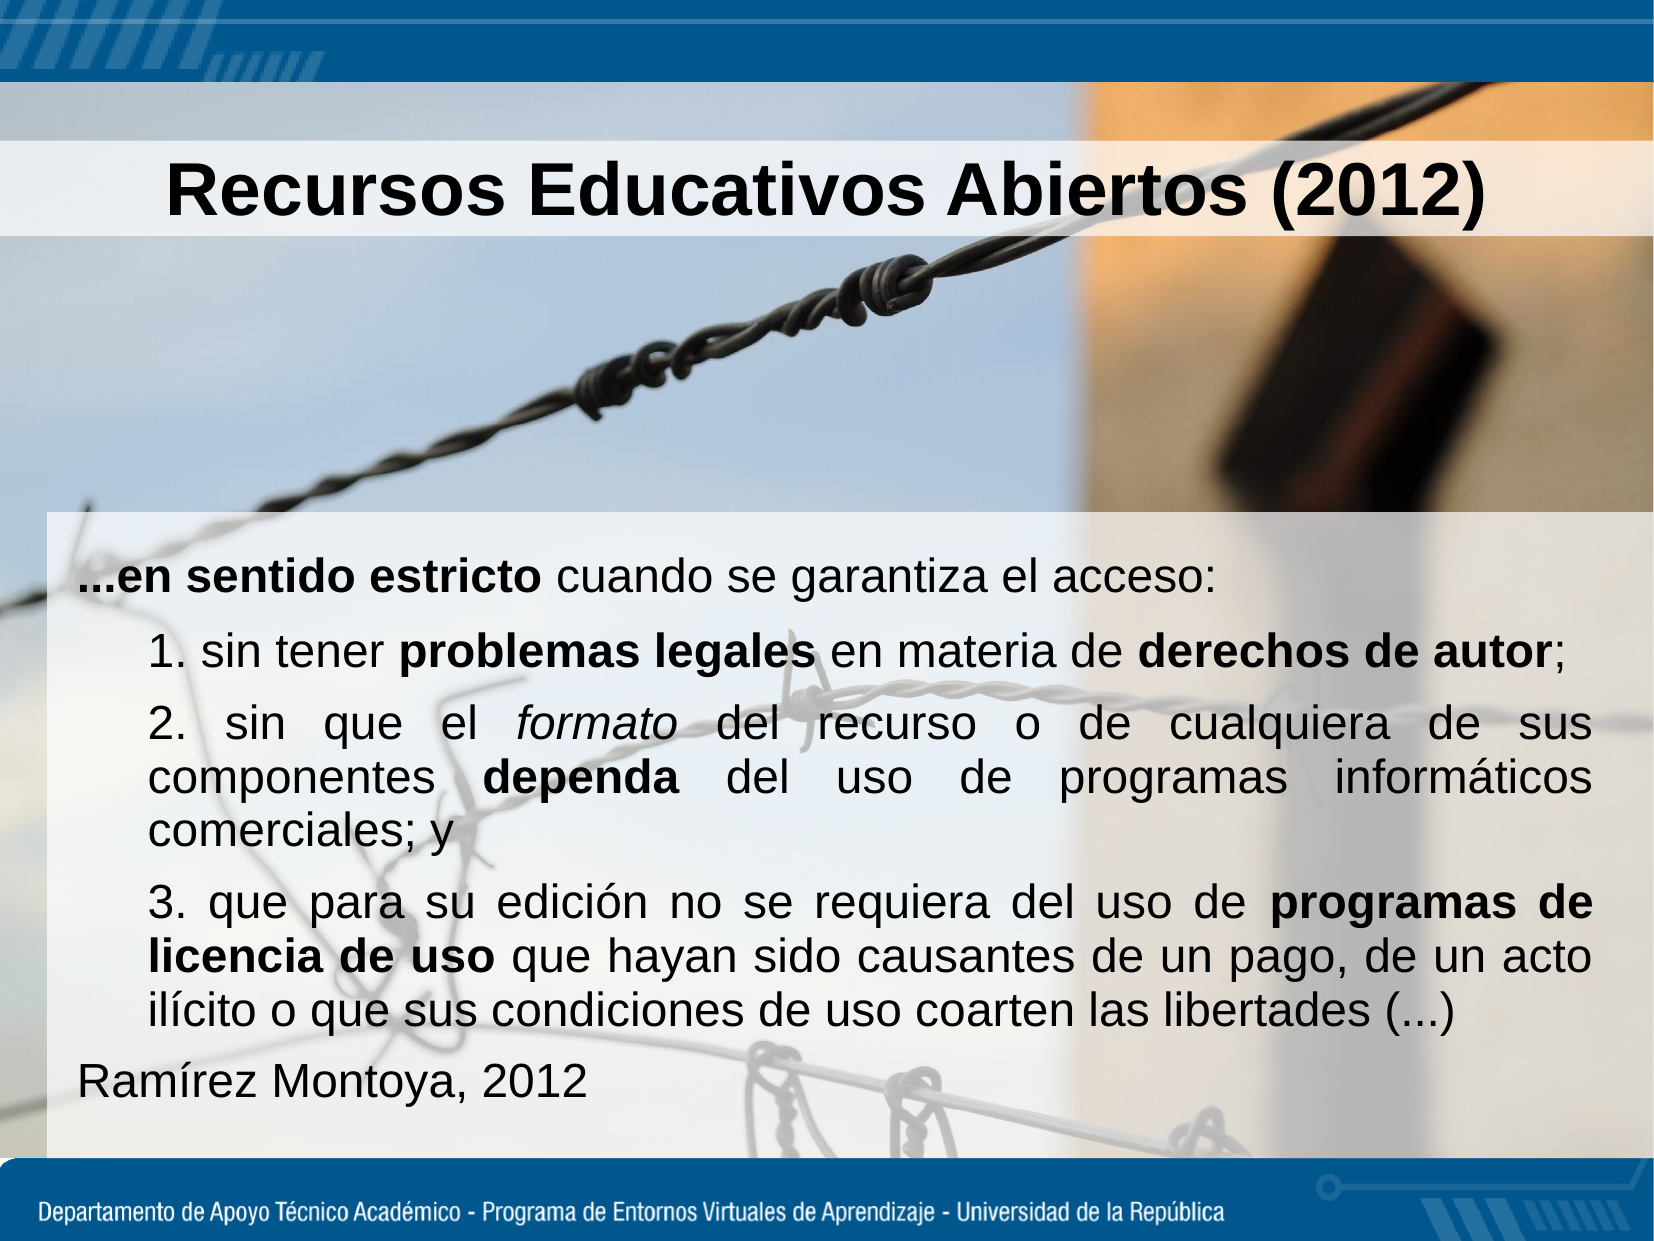

# Recursos Educativos Abiertos (2012)
...en sentido estricto cuando se garantiza el acceso:
1. sin tener problemas legales en materia de derechos de autor;
2. sin que el formato del recurso o de cualquiera de sus componentes dependa del uso de programas informáticos comerciales; y
3. que para su edición no se requiera del uso de programas de licencia de uso que hayan sido causantes de un pago, de un acto ilícito o que sus condiciones de uso coarten las libertades (...)
Ramírez Montoya, 2012